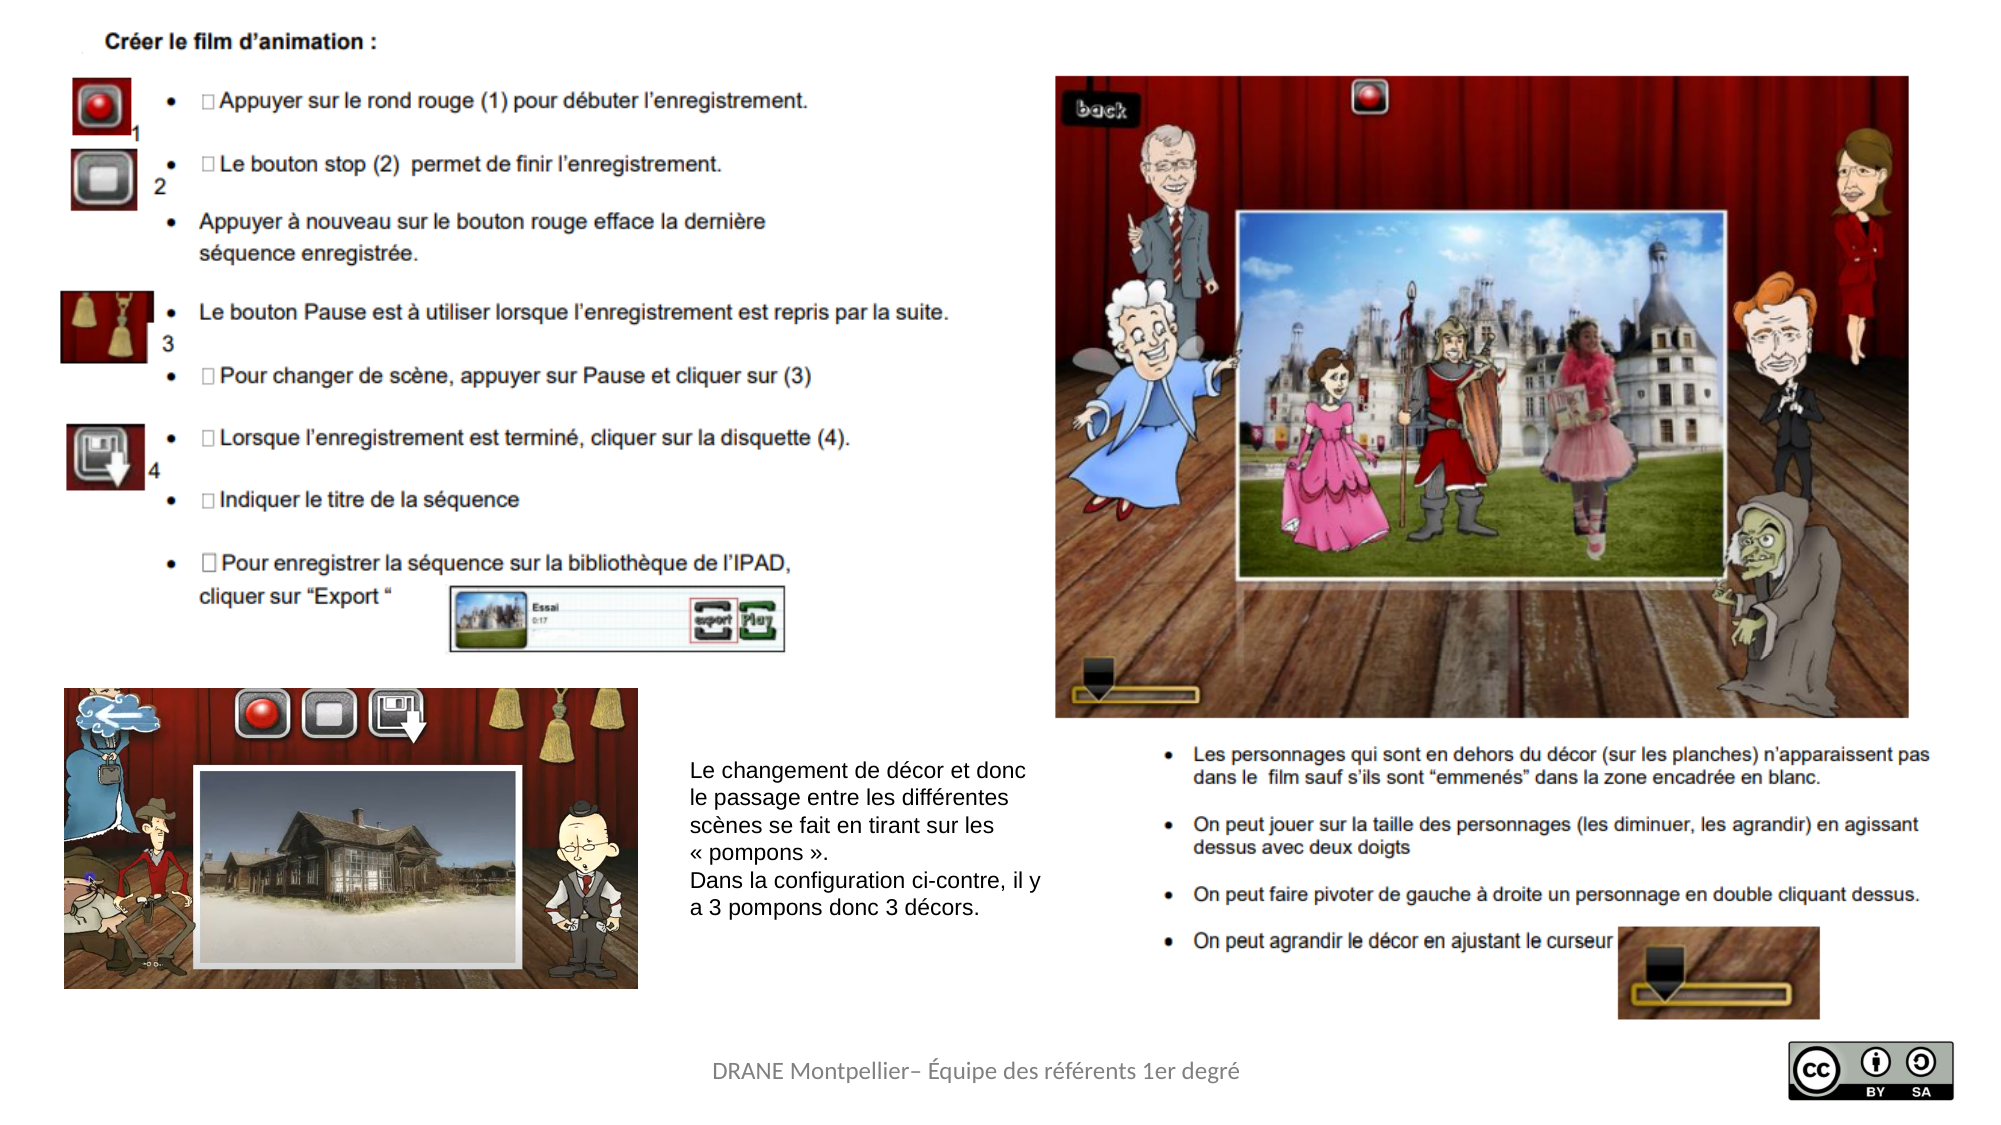

Le changement de décor et donc le passage entre les différentes scènes se fait en tirant sur les « pompons ».
Dans la configuration ci-contre, il y a 3 pompons donc 3 décors.
DRANE Montpellier– Équipe des référents 1er degré